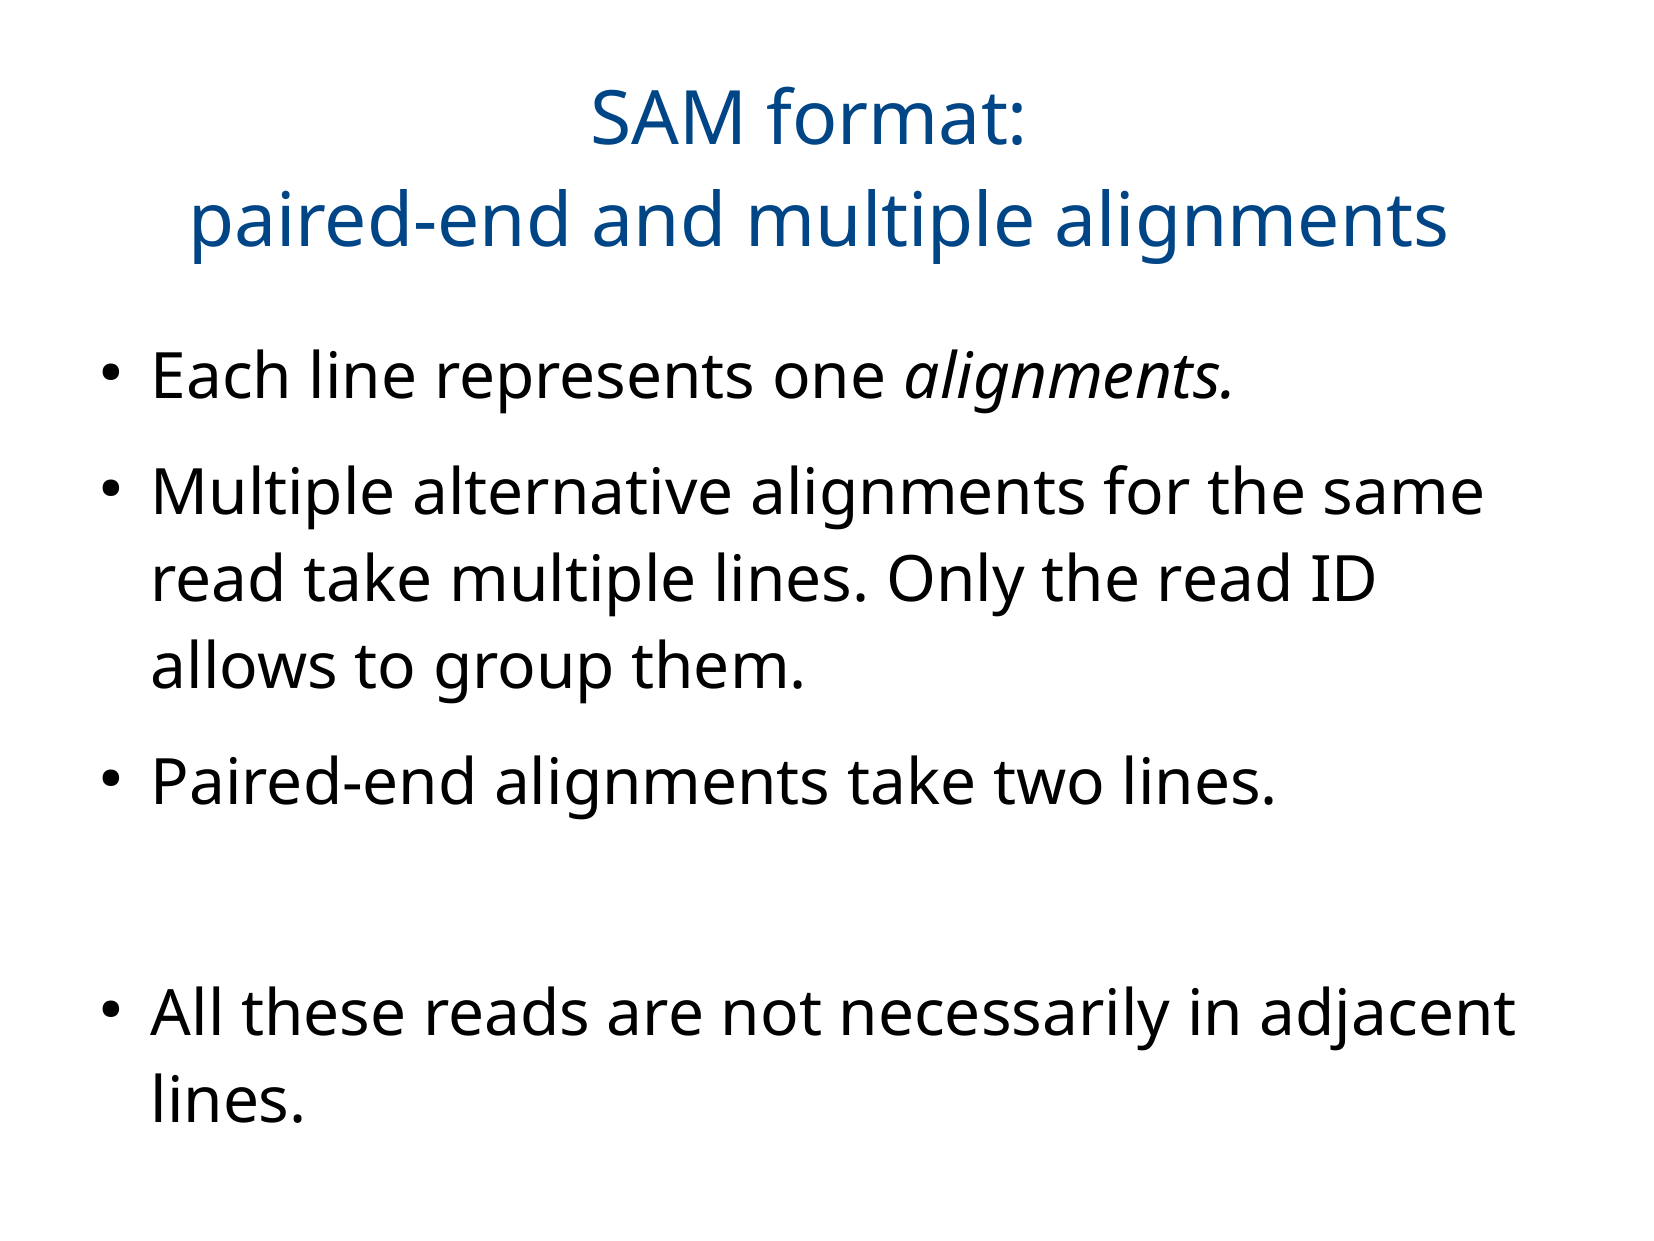

# SAM format: paired-end and multiple alignments
Each line represents one alignments.
Multiple alternative alignments for the same read take multiple lines. Only the read ID allows to group them.
Paired-end alignments take two lines.
All these reads are not necessarily in adjacent lines.